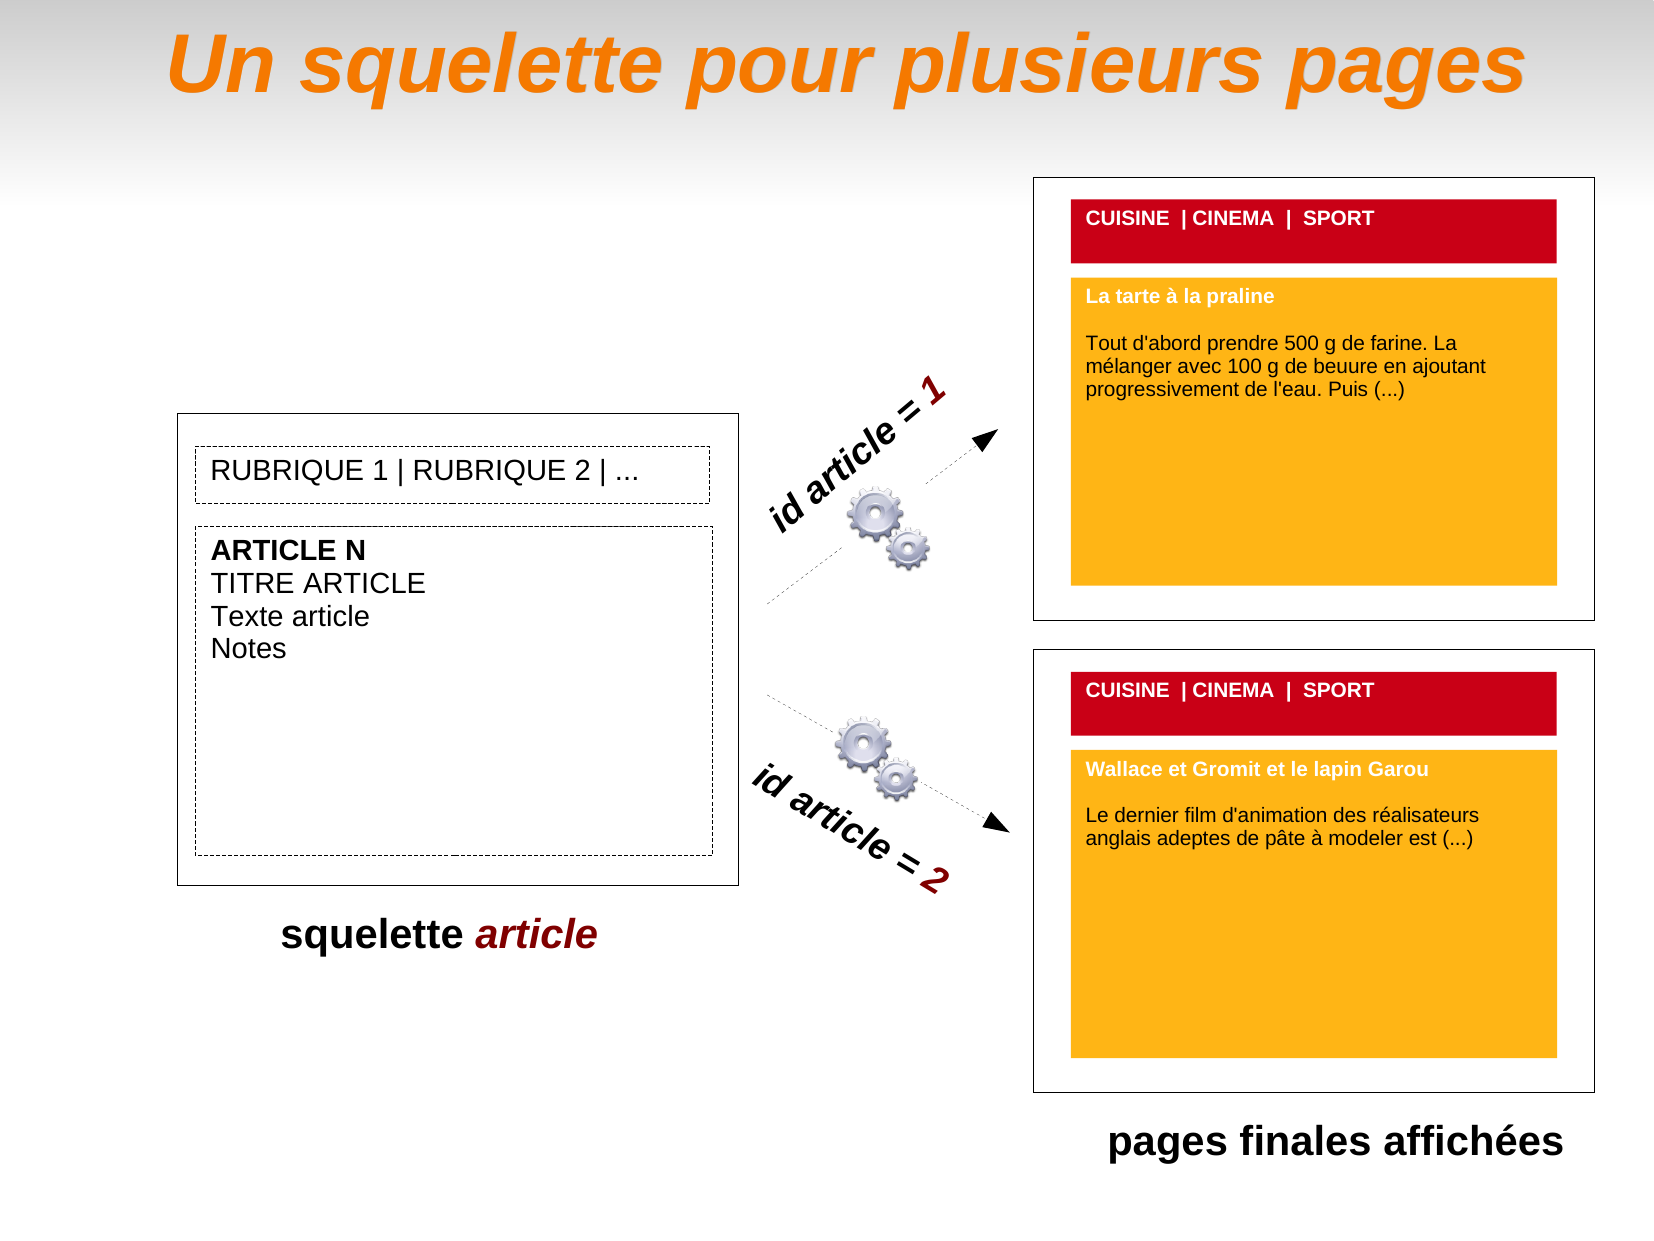

# Un squelette pour plusieurs pages
CUISINE | CINEMA | SPORT
La tarte à la praline
Tout d'abord prendre 500 g de farine. La mélanger avec 100 g de beuure en ajoutant progressivement de l'eau. Puis (...)
id article = 1
MENU = Toutes les rubriques
RUBRIQUE 1 | RUBRIQUE 2 | ...
ARTICLE N
TITRE ARTICLE
Texte article
Notes
TITRE_ARTICLE
Texte article
Notes
CUISINE | CINEMA | SPORT
Wallace et Gromit et le lapin Garou
Le dernier film d'animation des réalisateurs anglais adeptes de pâte à modeler est (...)
id article = 2
squelette article
pages finales affichées